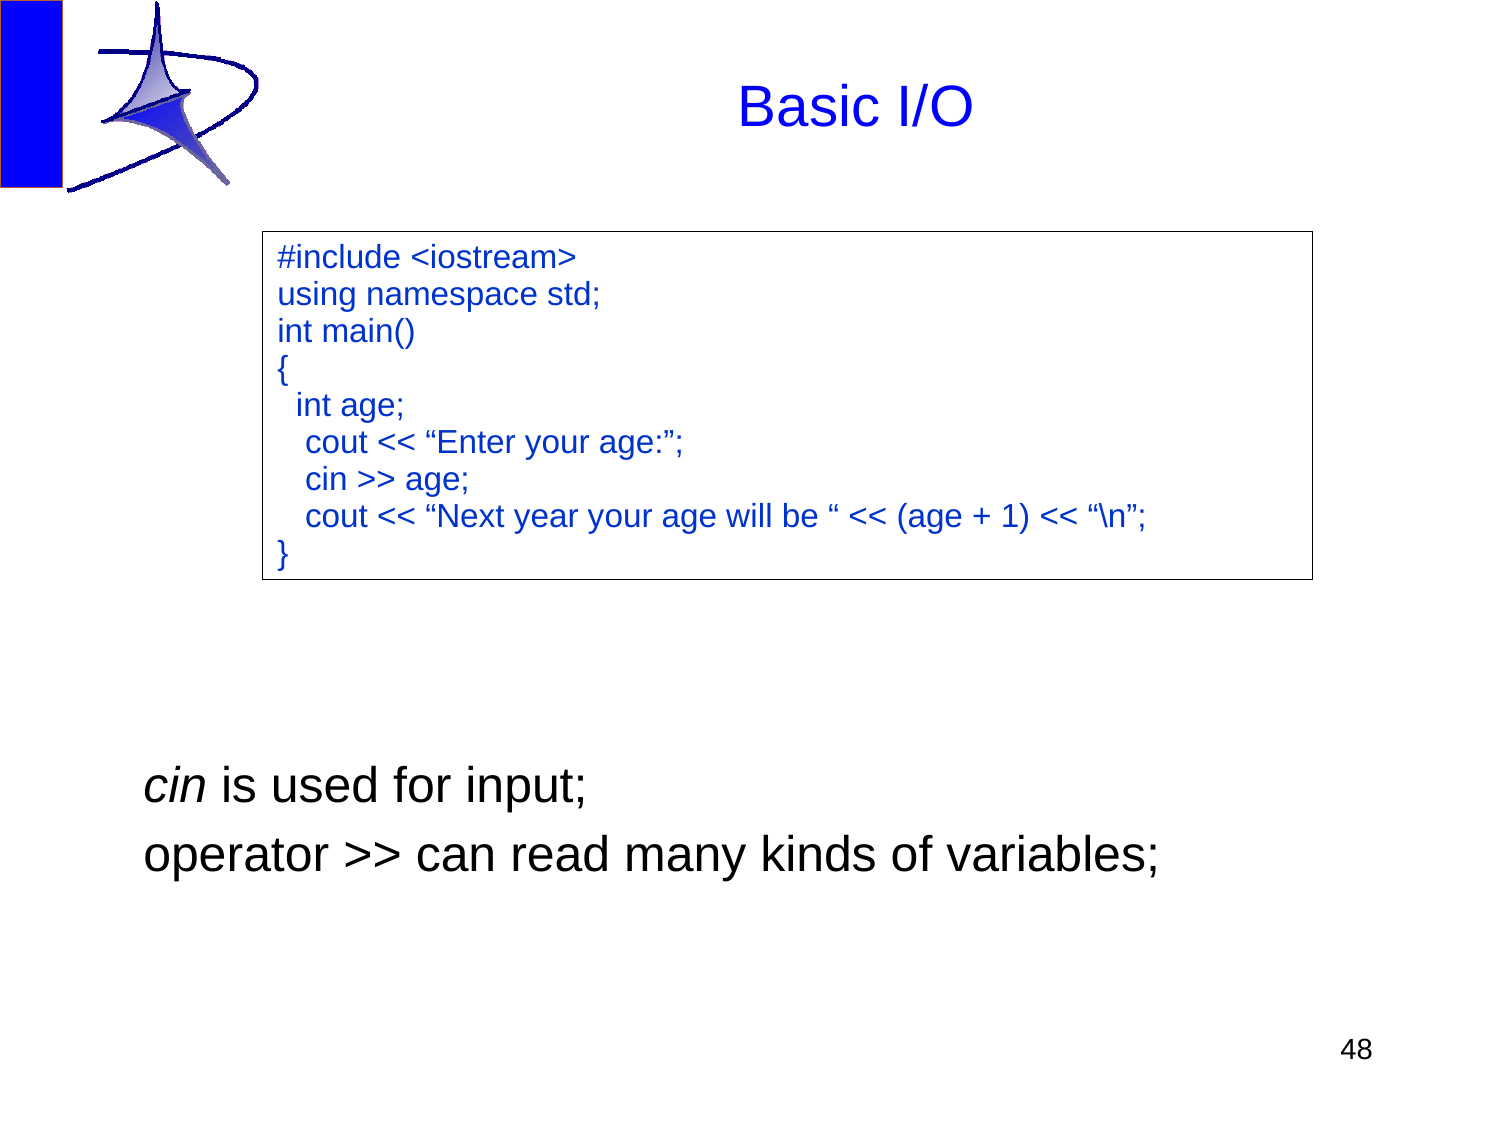

# Basic I/O
#include <iostream>
using namespace std;
int main()
{
 int age;
 cout << “Enter your age:”;
 cin >> age;
 cout << “Next year your age will be “ << (age + 1) << “\n”;
}
cin is used for input;
operator >> can read many kinds of variables;
48